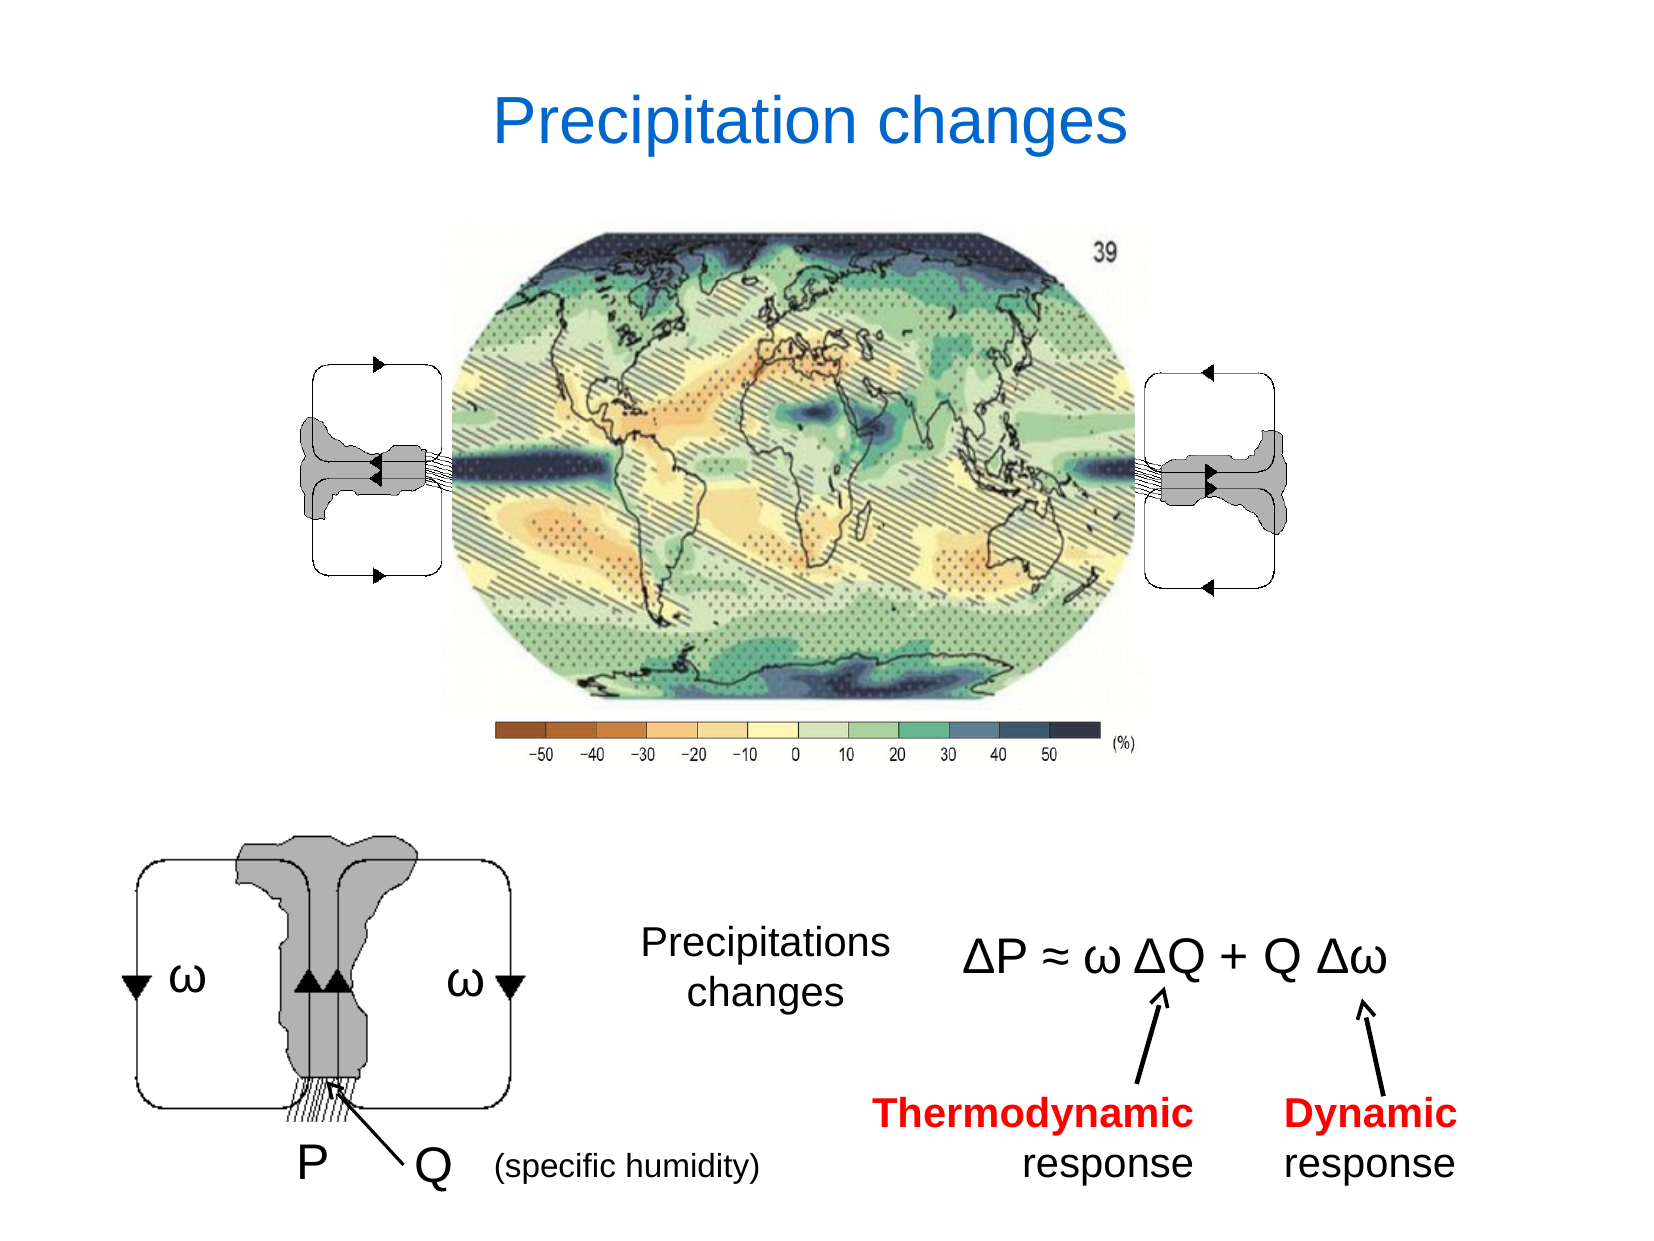

Precipitation changes
Precipitations changes
ΔP ≈ ω ΔQ + Q Δω
ω
ω
Thermodynamic response
Dynamic response
P
Q
(specific humidity)